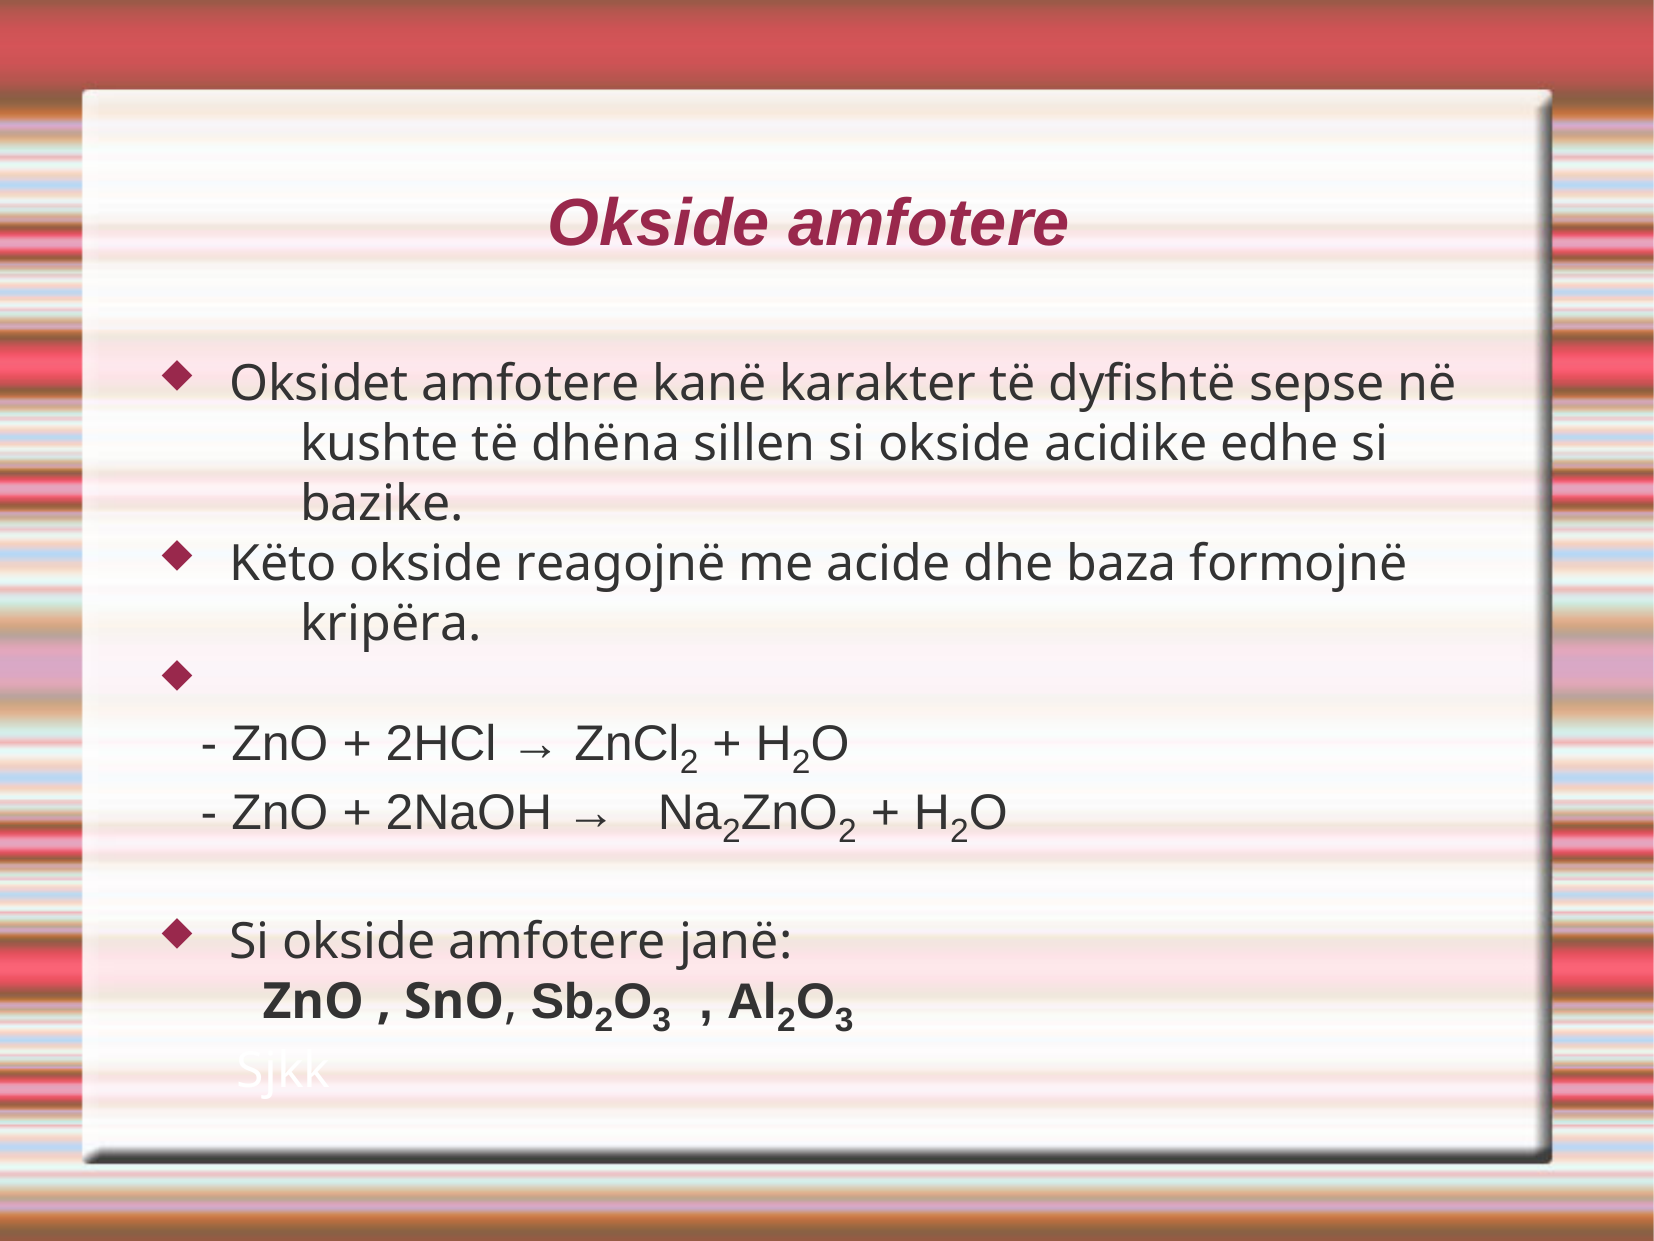

# Okside amfotere
Oksidet amfotere kanë karakter të dyfishtë sepse në kushte të dhëna sillen si okside acidike edhe si bazike.
Këto okside reagojnë me acide dhe baza formojnë kripëra.
 - ZnO + 2HCl → ZnCl2 + H2O
 - ZnO + 2NaOH →   Na2ZnO2 + H2O
Si okside amfotere janë:
 ZnO , SnO, Sb2O3 , Al2O3
 Sjkk